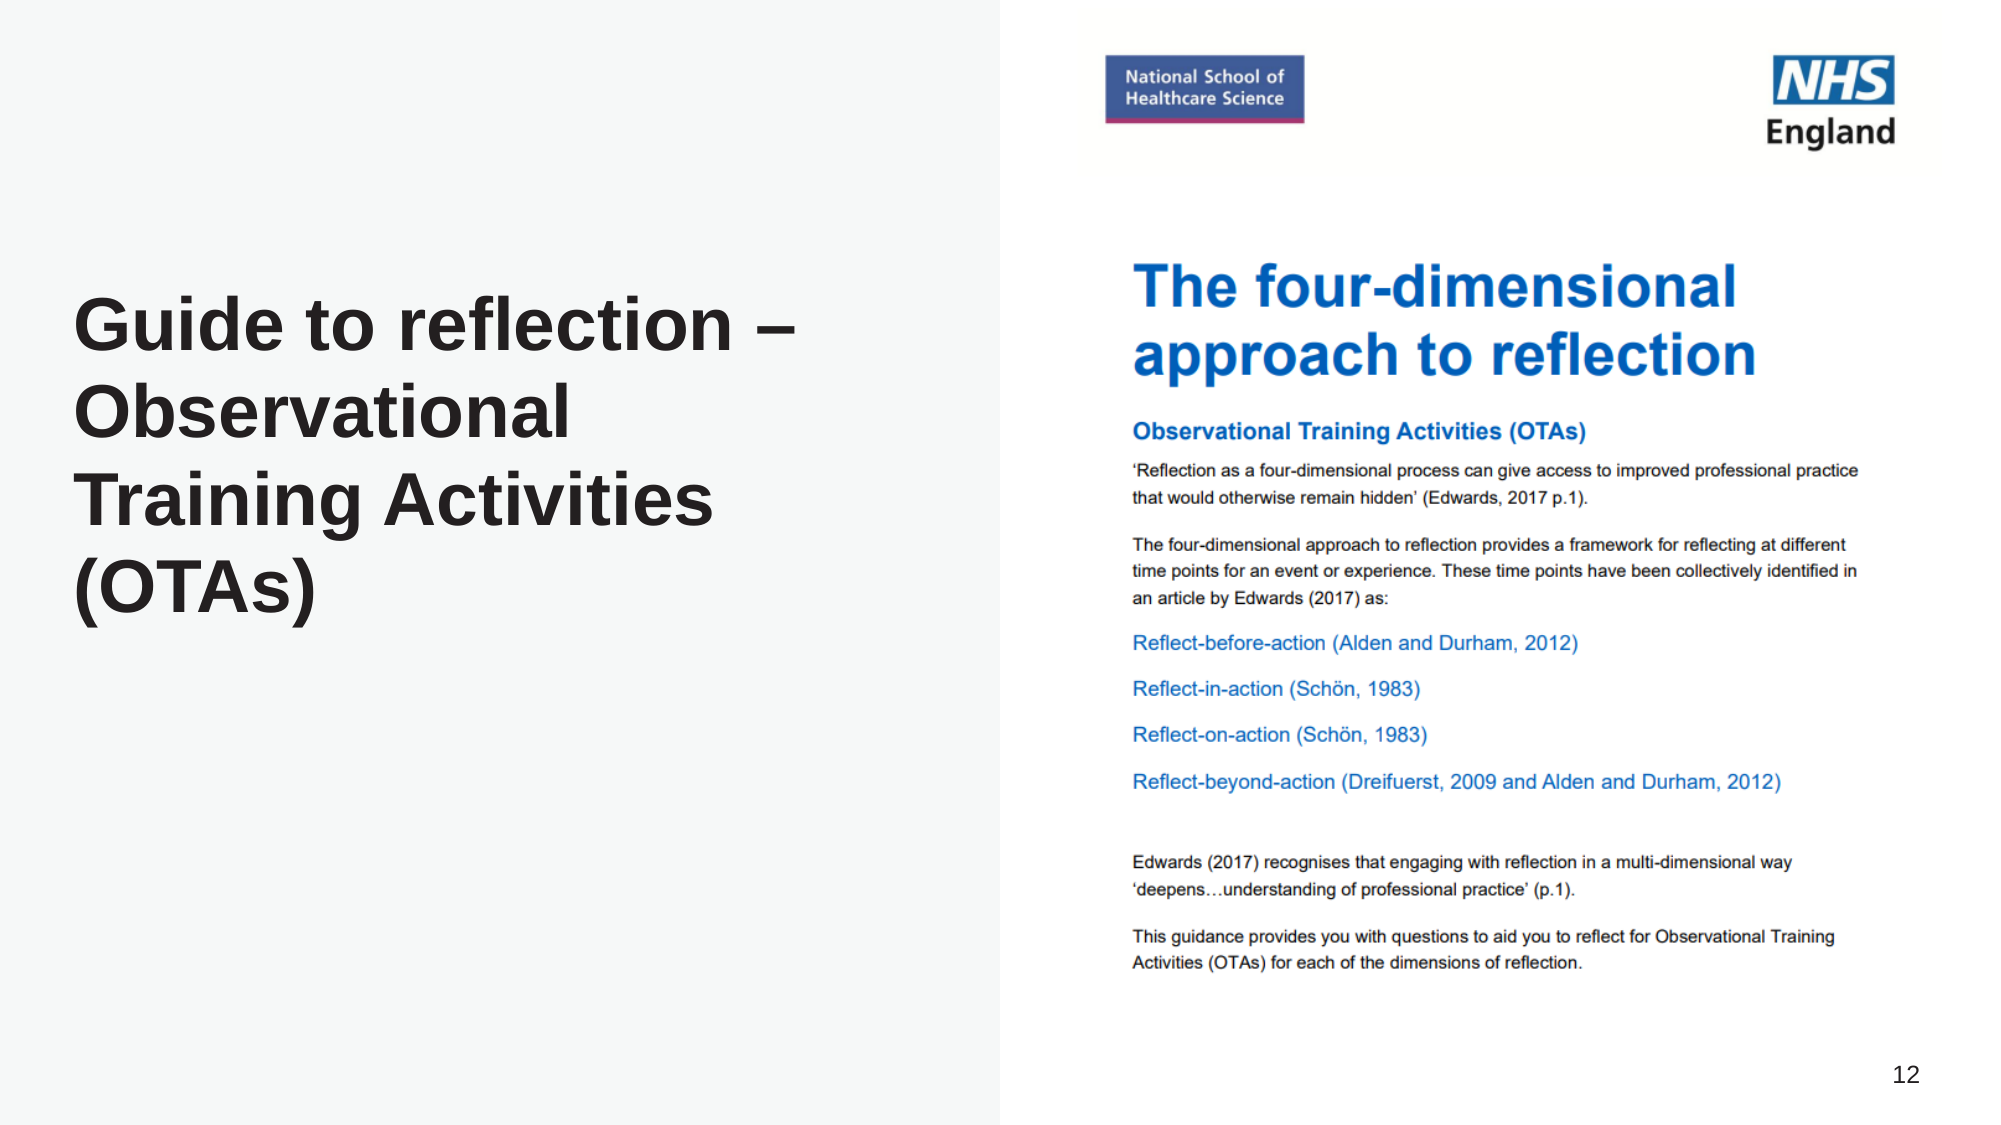

# Guide to reflection – Observational Training Activities (OTAs)